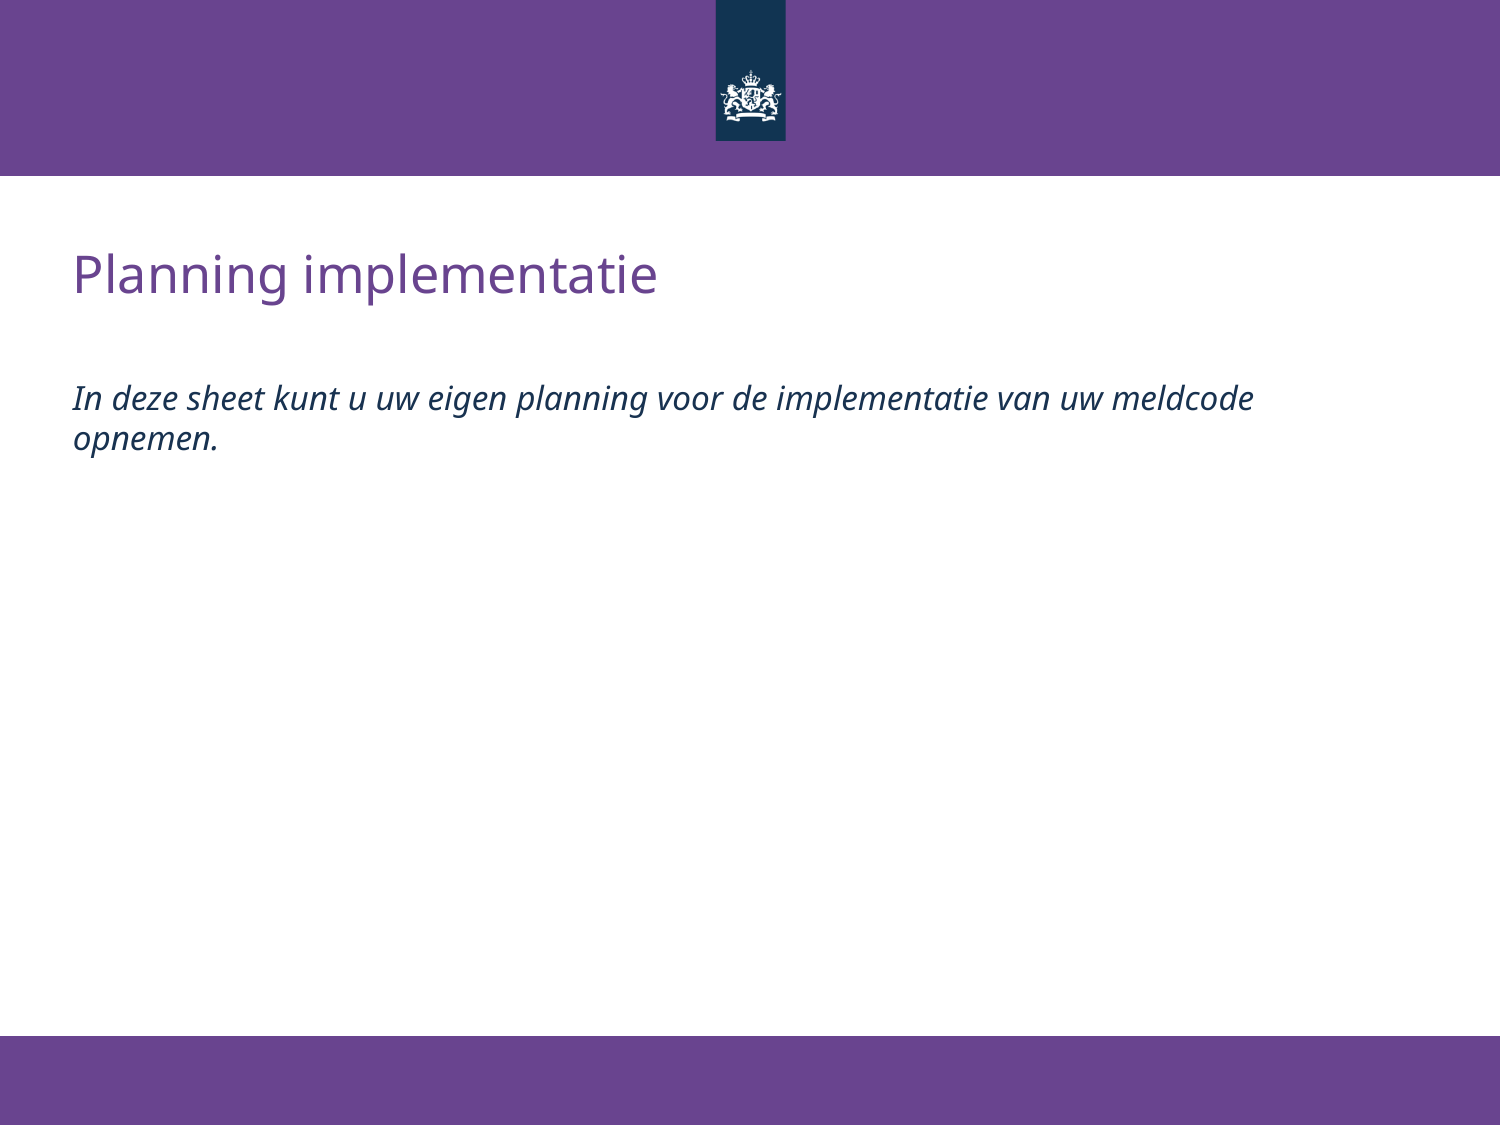

# Planning implementatie
In deze sheet kunt u uw eigen planning voor de implementatie van uw meldcode opnemen.